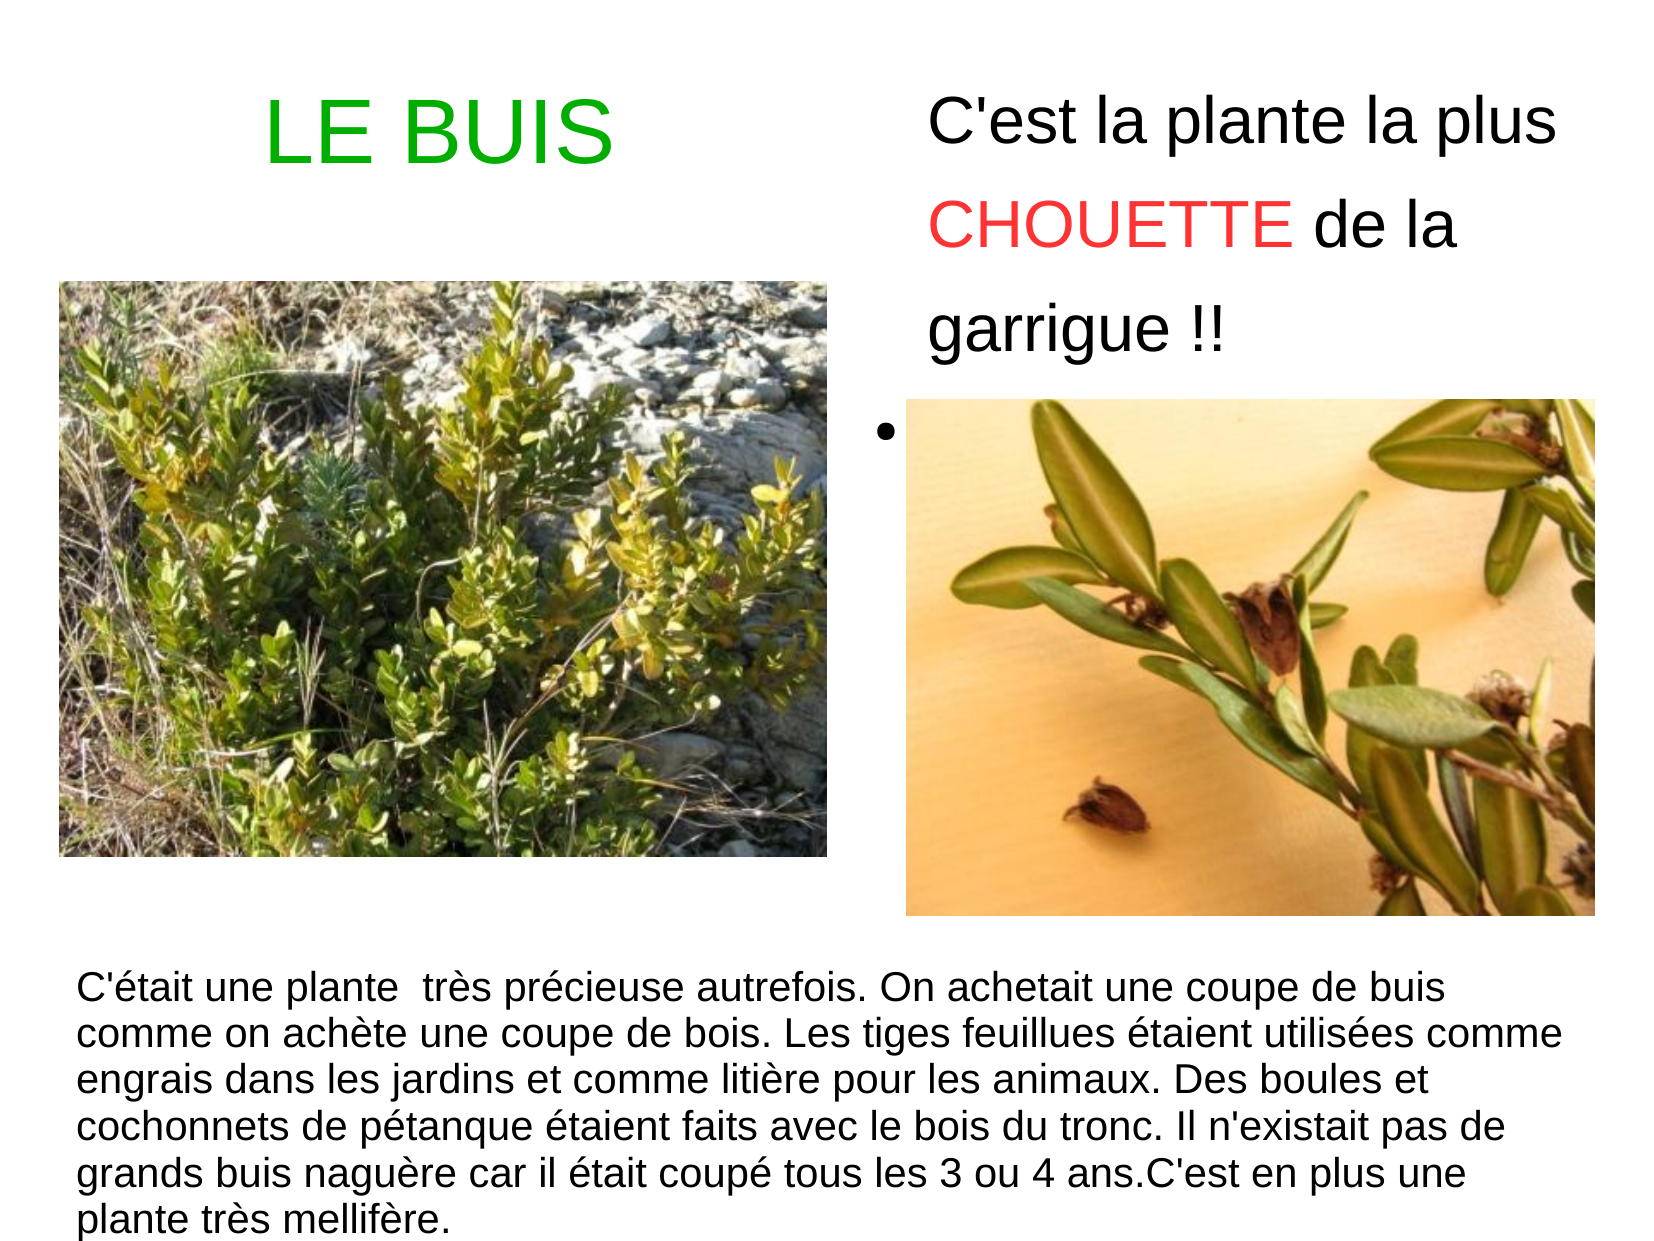

# LE BUIS
C'est la plante la plus
CHOUETTE de la
garrigue !!
C'était une plante très précieuse autrefois. On achetait une coupe de buis comme on achète une coupe de bois. Les tiges feuillues étaient utilisées comme engrais dans les jardins et comme litière pour les animaux. Des boules et cochonnets de pétanque étaient faits avec le bois du tronc. Il n'existait pas de grands buis naguère car il était coupé tous les 3 ou 4 ans.C'est en plus une plante très mellifère.